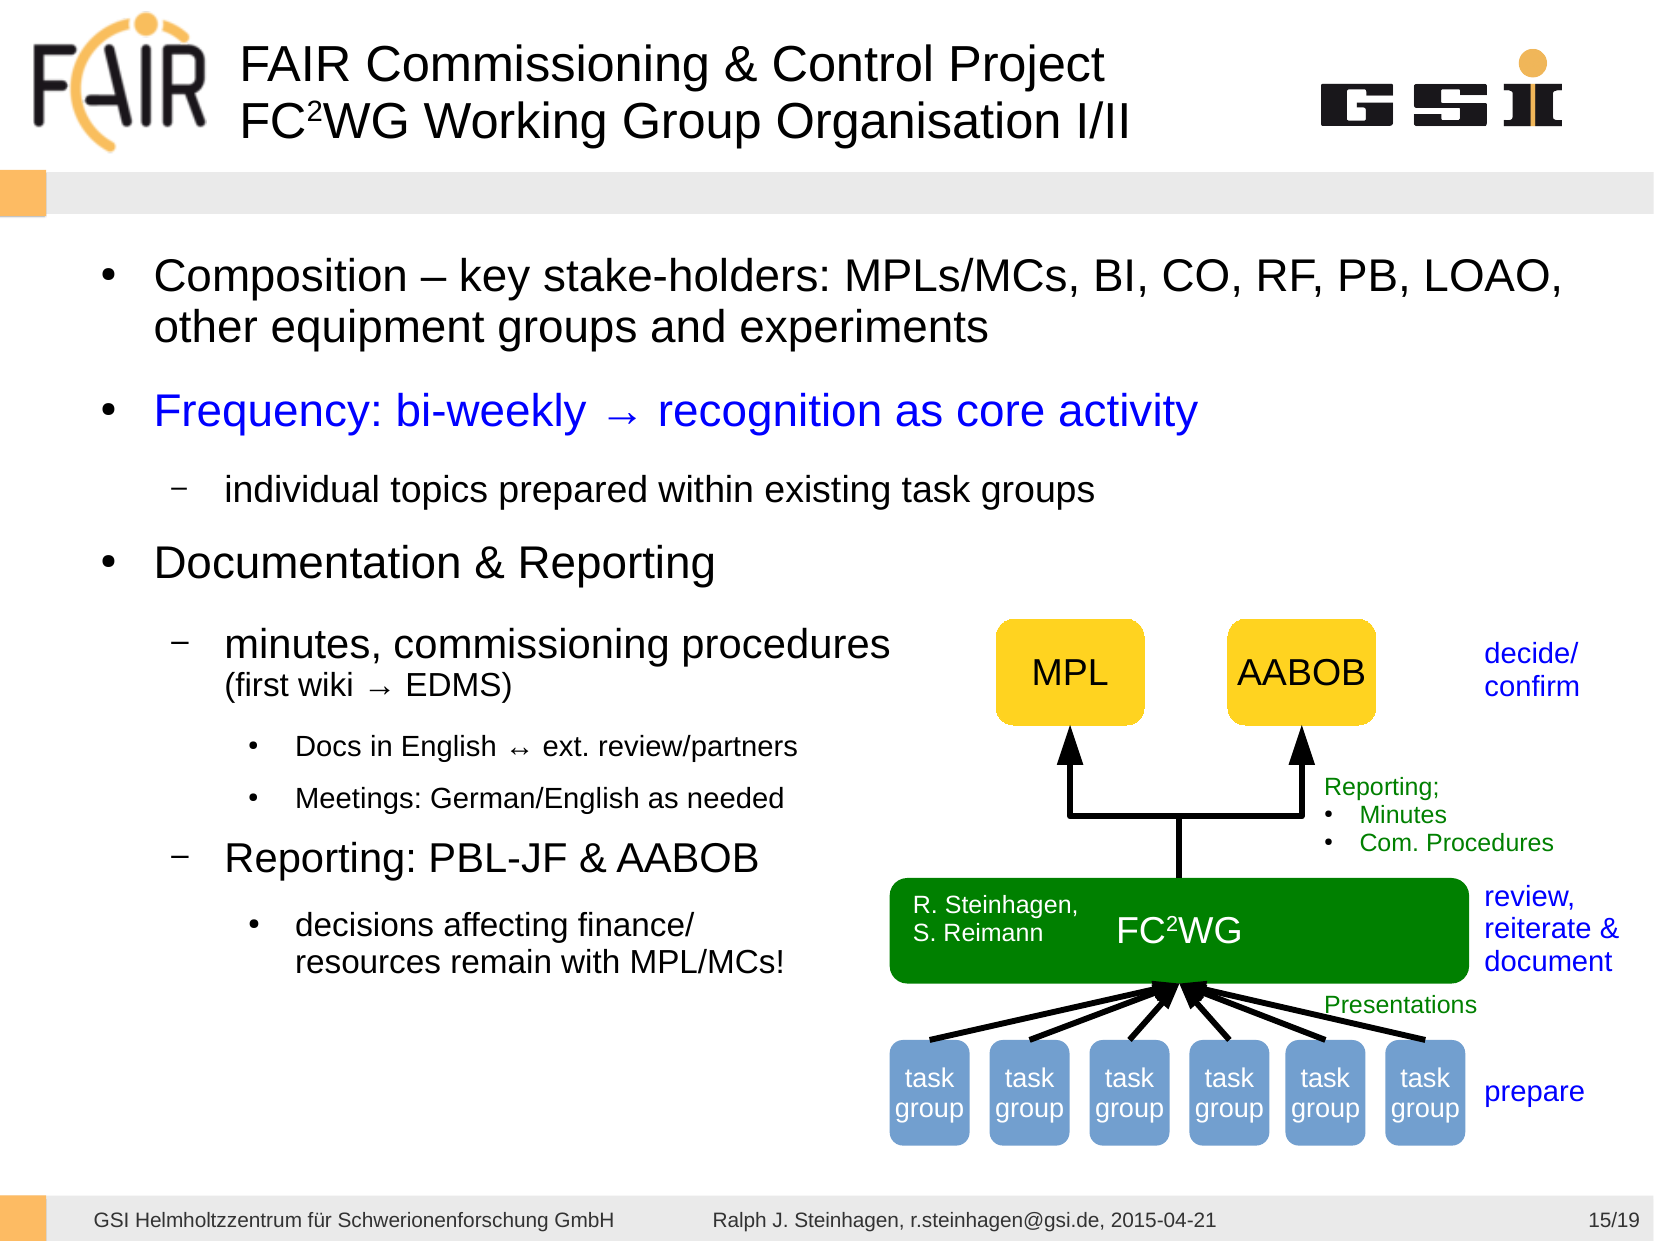

# FAIR Commissioning & Control Project FC2WG Working Group Organisation I/II
Composition – key stake-holders: MPLs/MCs, BI, CO, RF, PB, LOAO, other equipment groups and experiments
Frequency: bi-weekly → recognition as core activity
individual topics prepared within existing task groups
Documentation & Reporting
minutes, commissioning procedures 		 							(first wiki → EDMS)
Docs in English ↔ ext. review/partners
Meetings: German/English as needed
Reporting: PBL-JF & AABOB
decisions affecting finance/			 				 				resources remain with MPL/MCs!
MPL
AABOB
FC2WG
task
group
task
group
task
group
task
group
task
group
task
group
decide/
confirm
Reporting;
Minutes
Com. Procedures
review,
reiterate &
document
R. Steinhagen,
S. Reimann
Presentations
prepare